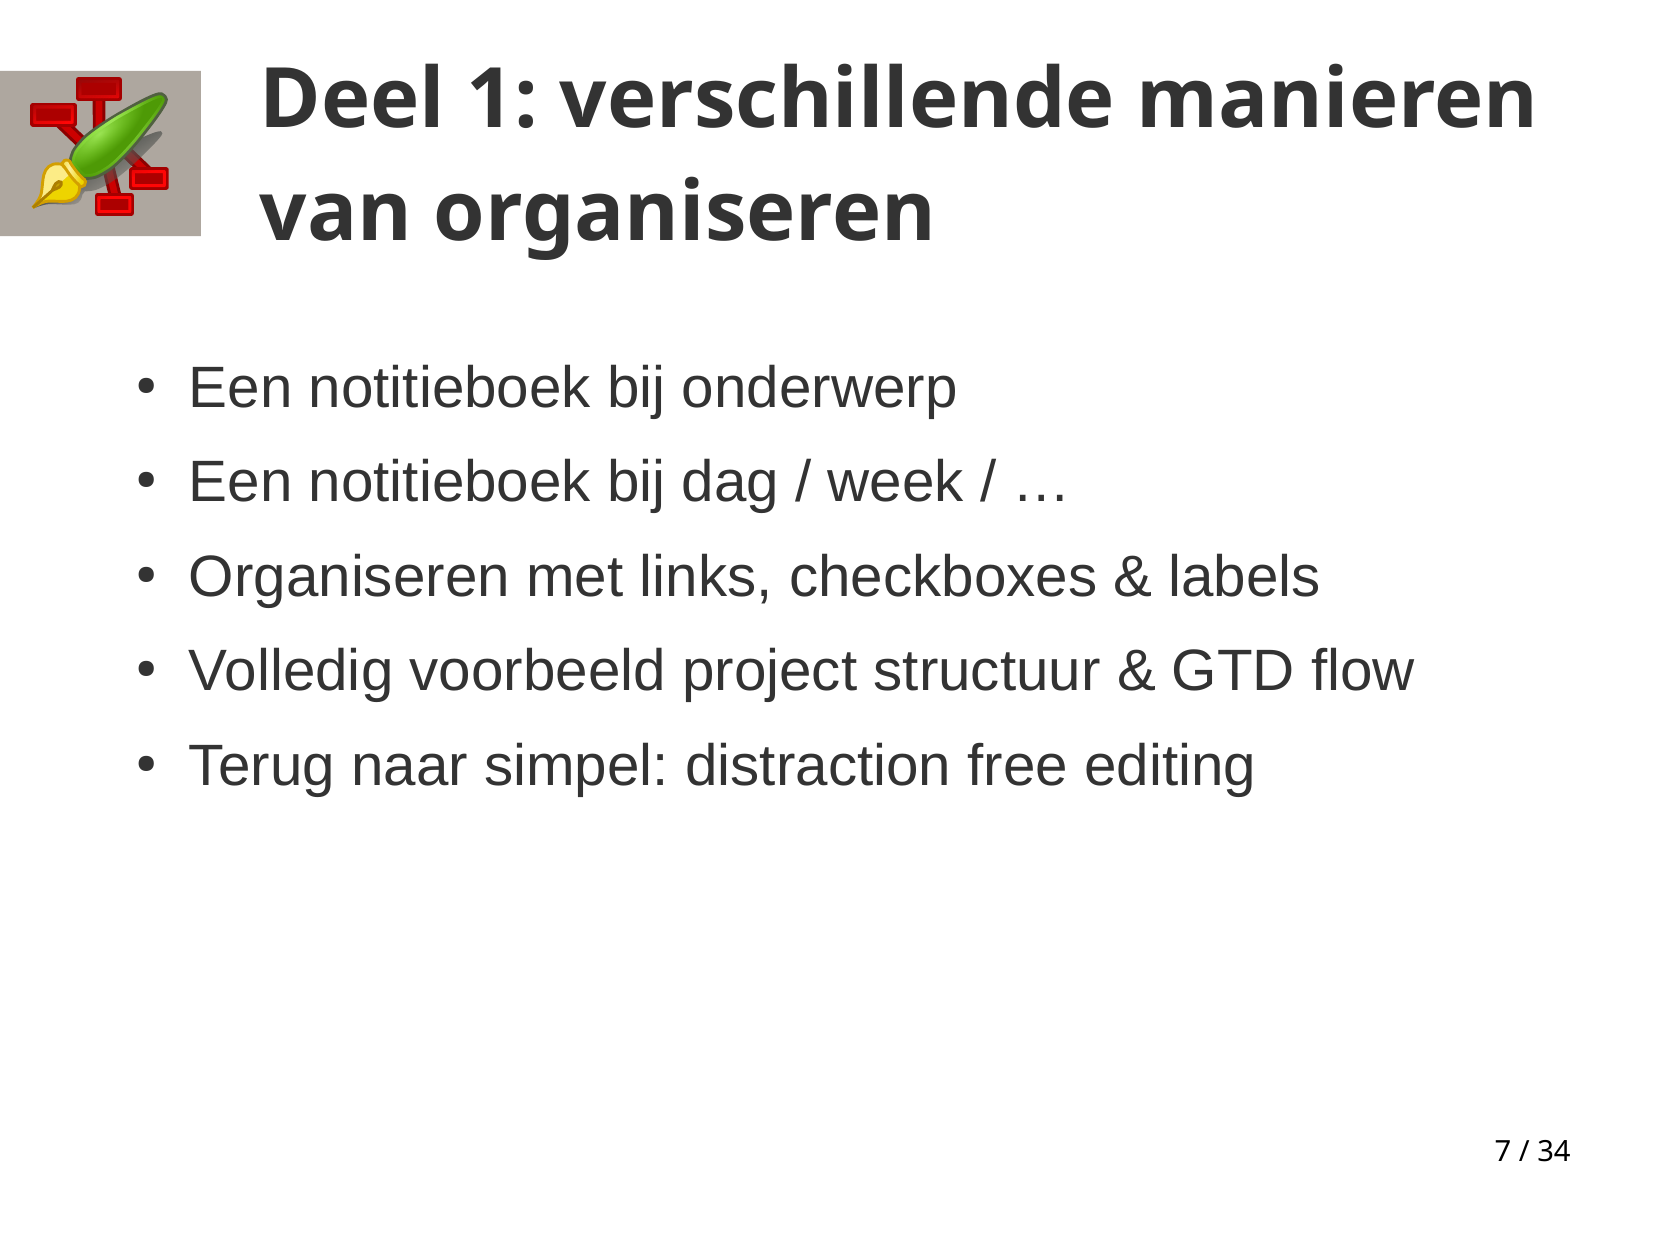

# Deel 1: verschillende manieren van organiseren
Een notitieboek bij onderwerp
Een notitieboek bij dag / week / …
Organiseren met links, checkboxes & labels
Volledig voorbeeld project structuur & GTD flow
Terug naar simpel: distraction free editing
7